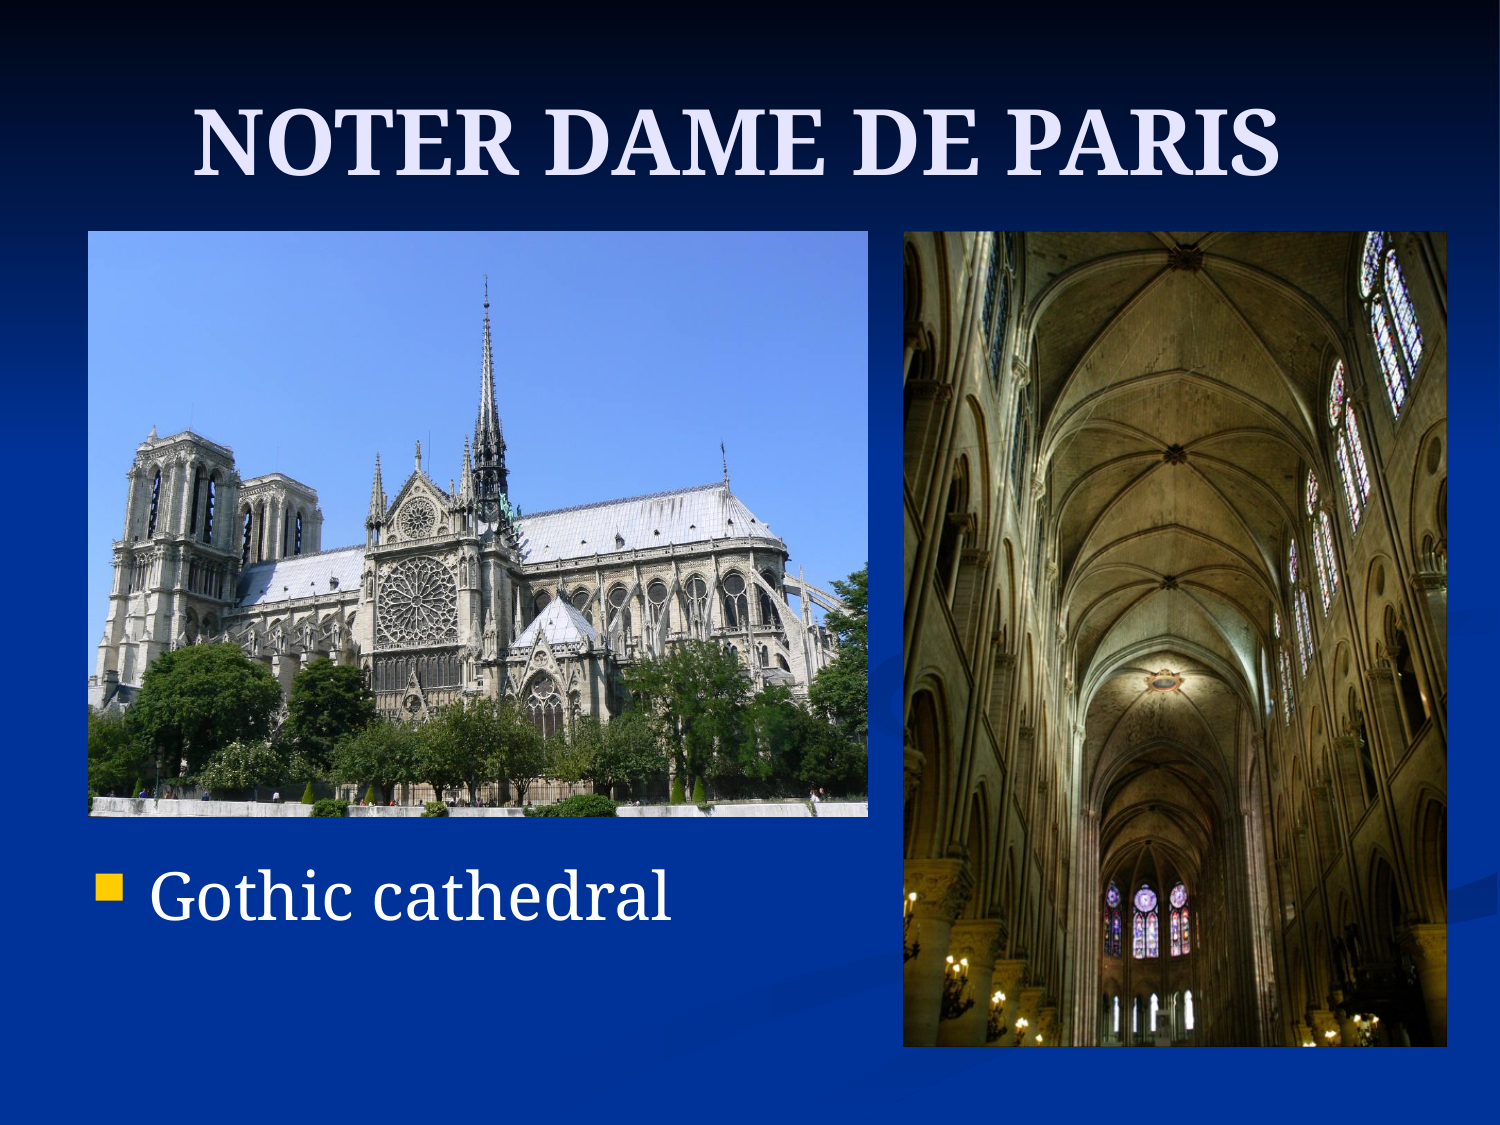

# NOTER DAME DE PARIS
Gothic cathedral